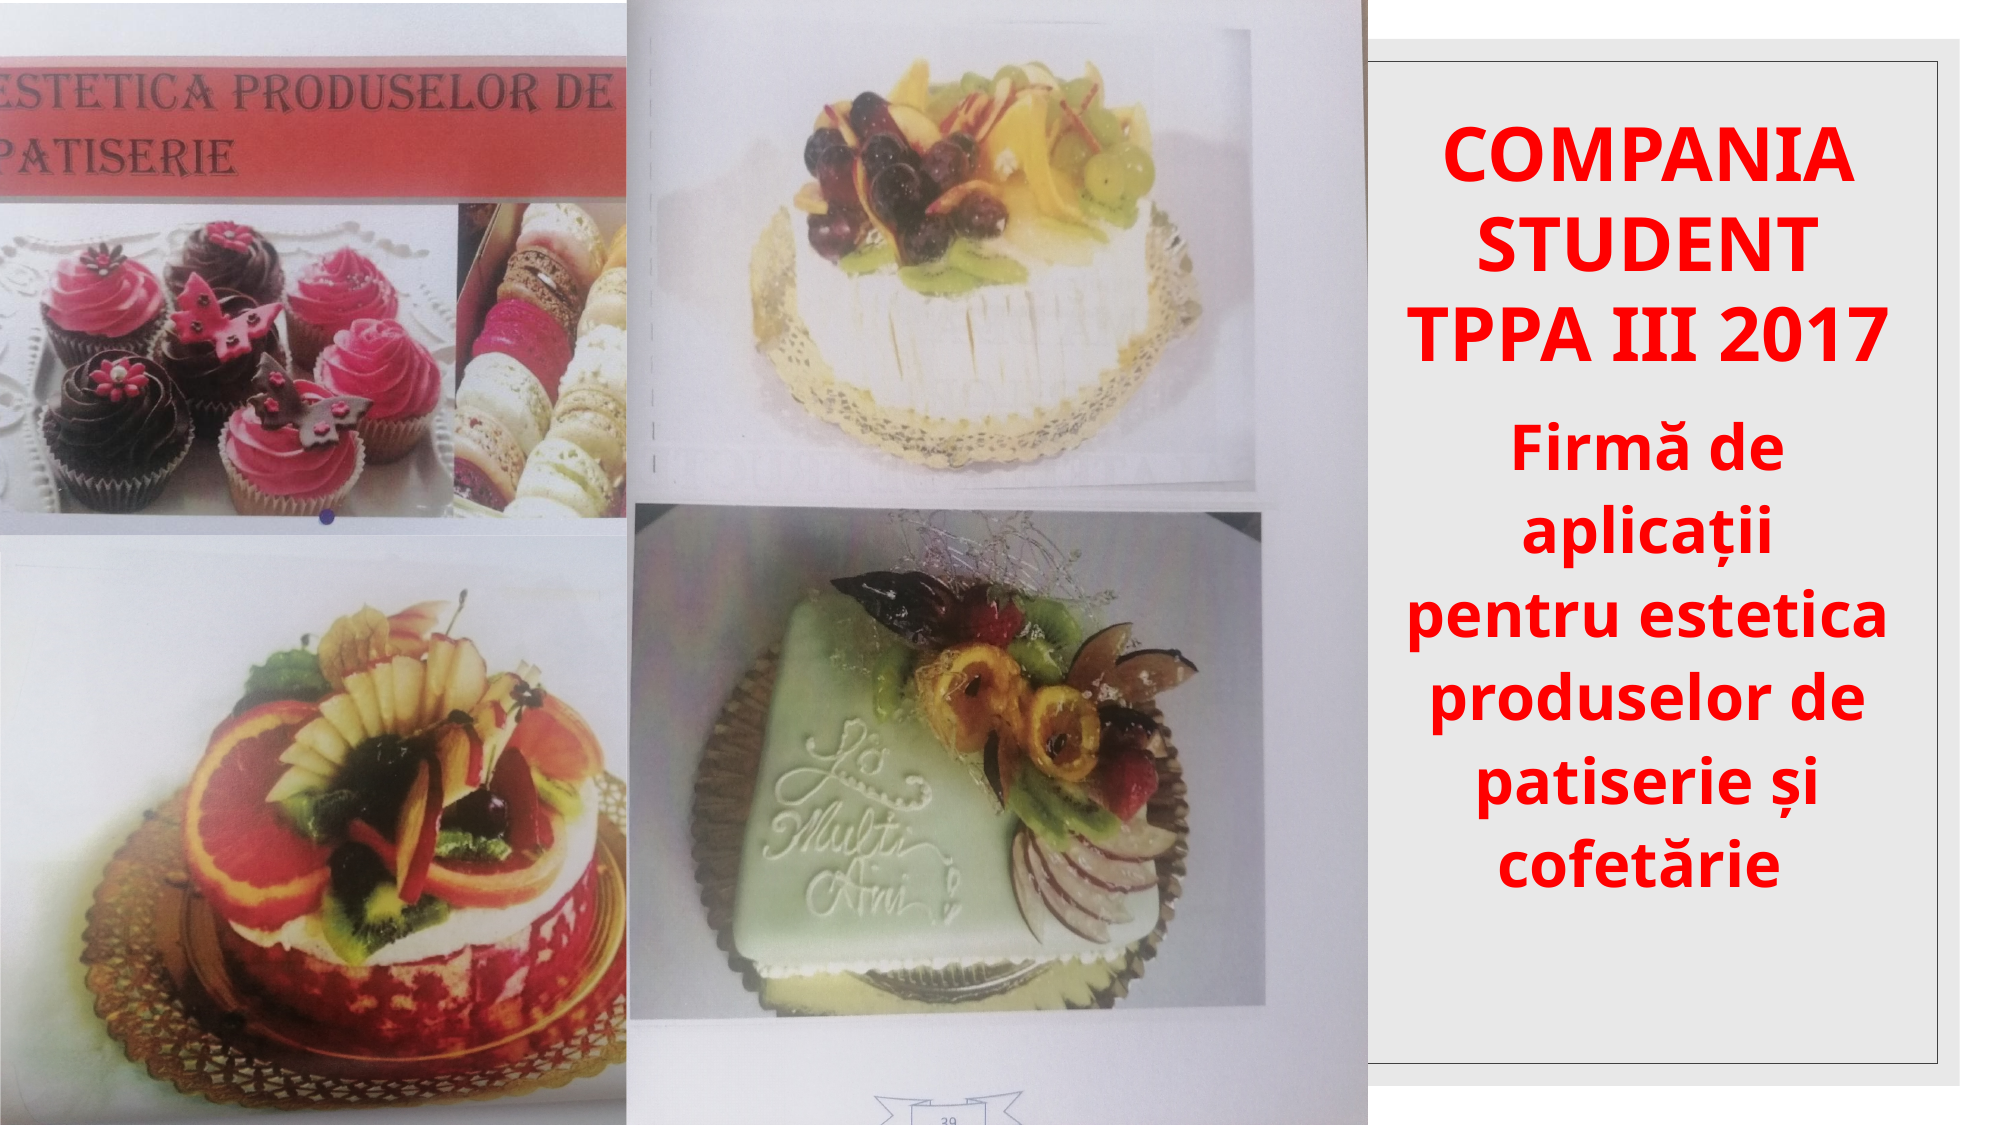

# COMPANIA STUDENT TPPA III 2017
Firmă de aplicații pentru estetica produselor de patiserie și cofetărie